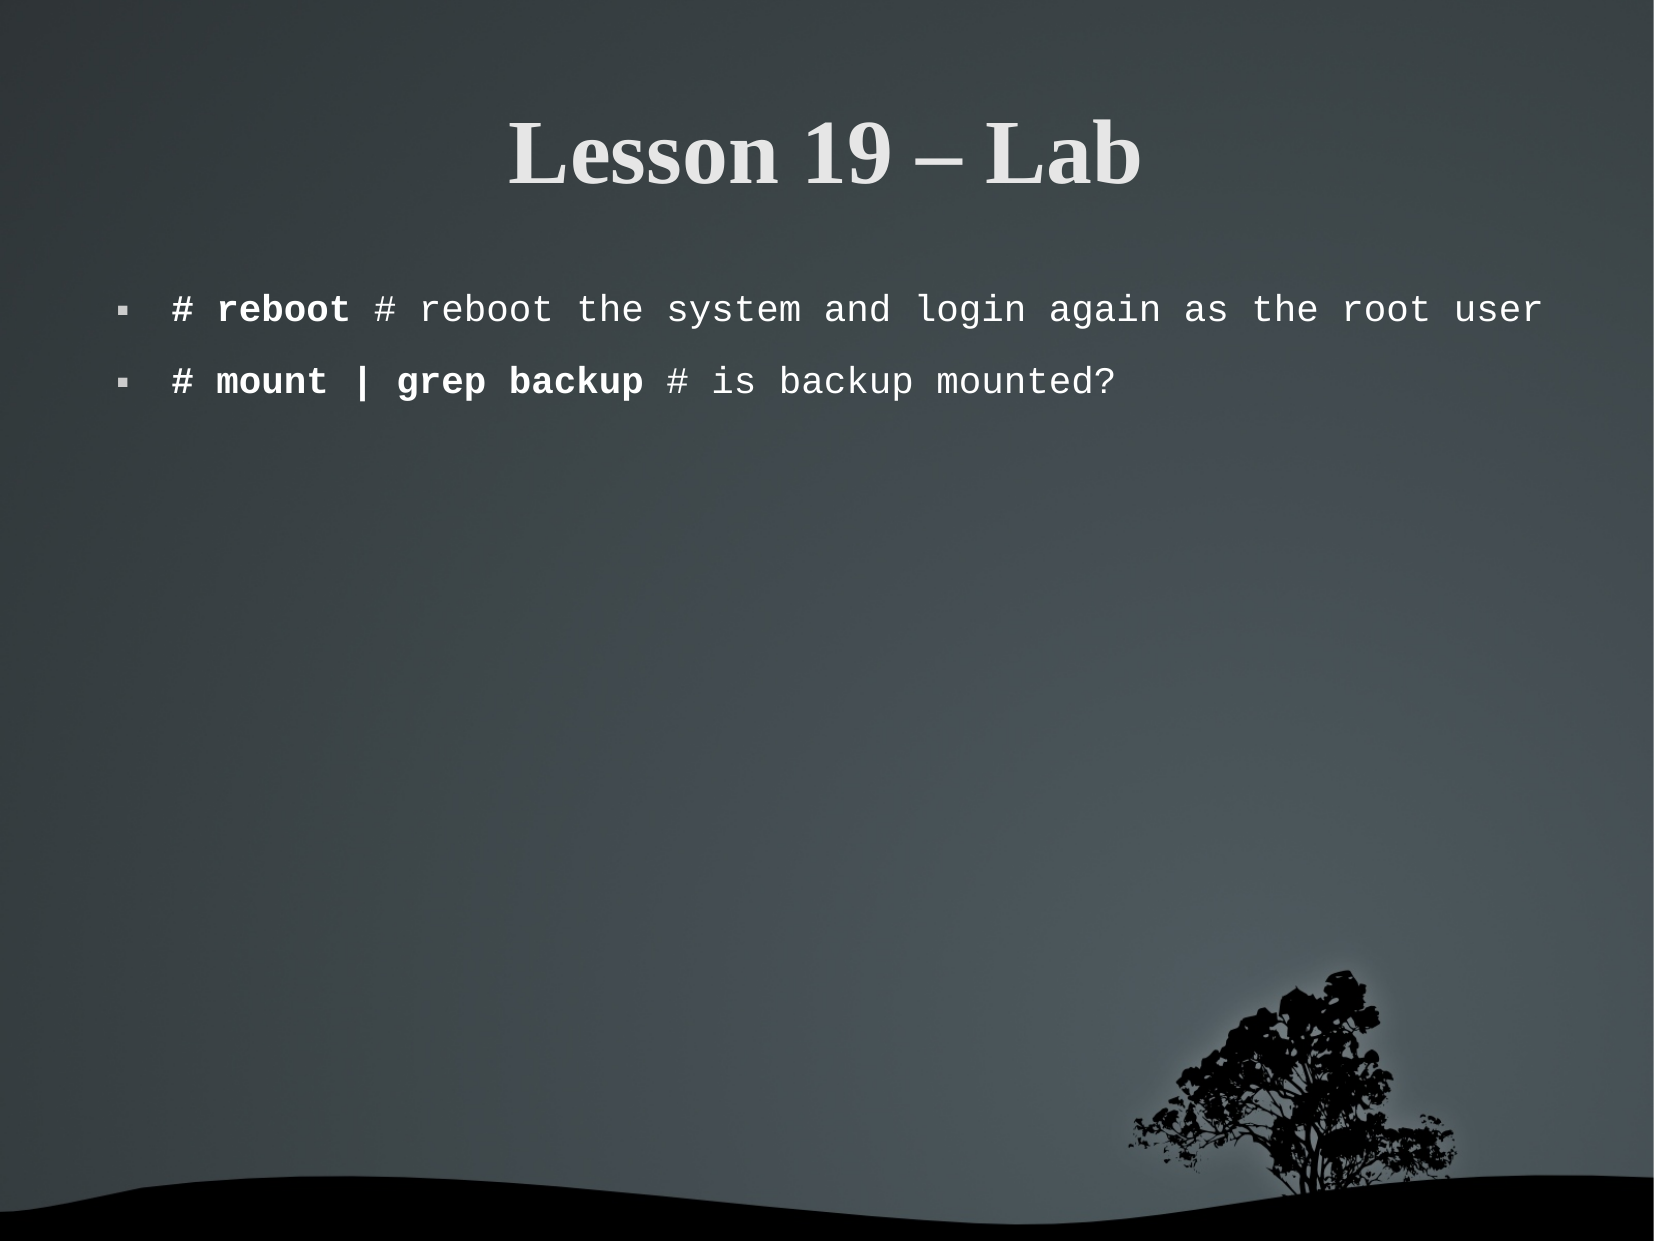

# Lesson 19 – Lab
# reboot # reboot the system and login again as the root user
# mount | grep backup # is backup mounted?